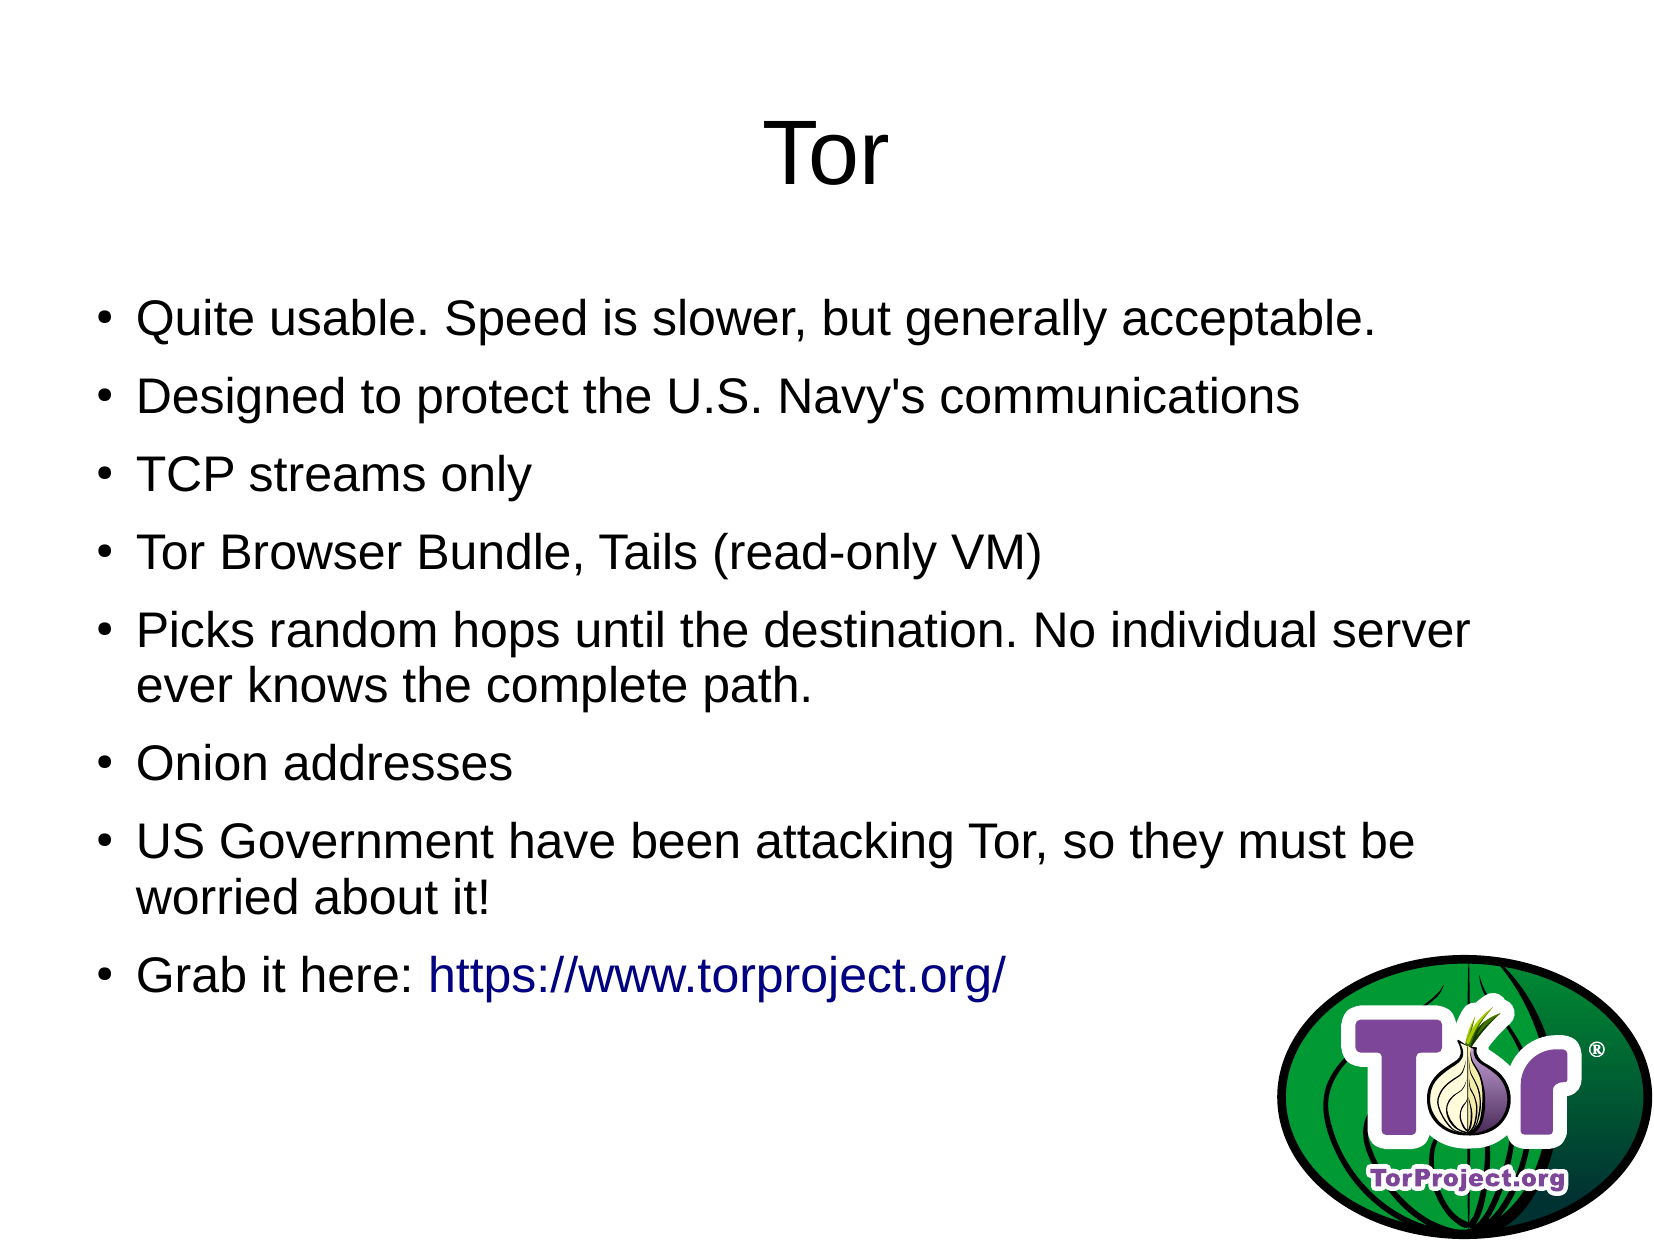

# Tor
Quite usable. Speed is slower, but generally acceptable.
Designed to protect the U.S. Navy's communications
TCP streams only
Tor Browser Bundle, Tails (read-only VM)
Picks random hops until the destination. No individual server ever knows the complete path.
Onion addresses
US Government have been attacking Tor, so they must be worried about it!
Grab it here: https://www.torproject.org/